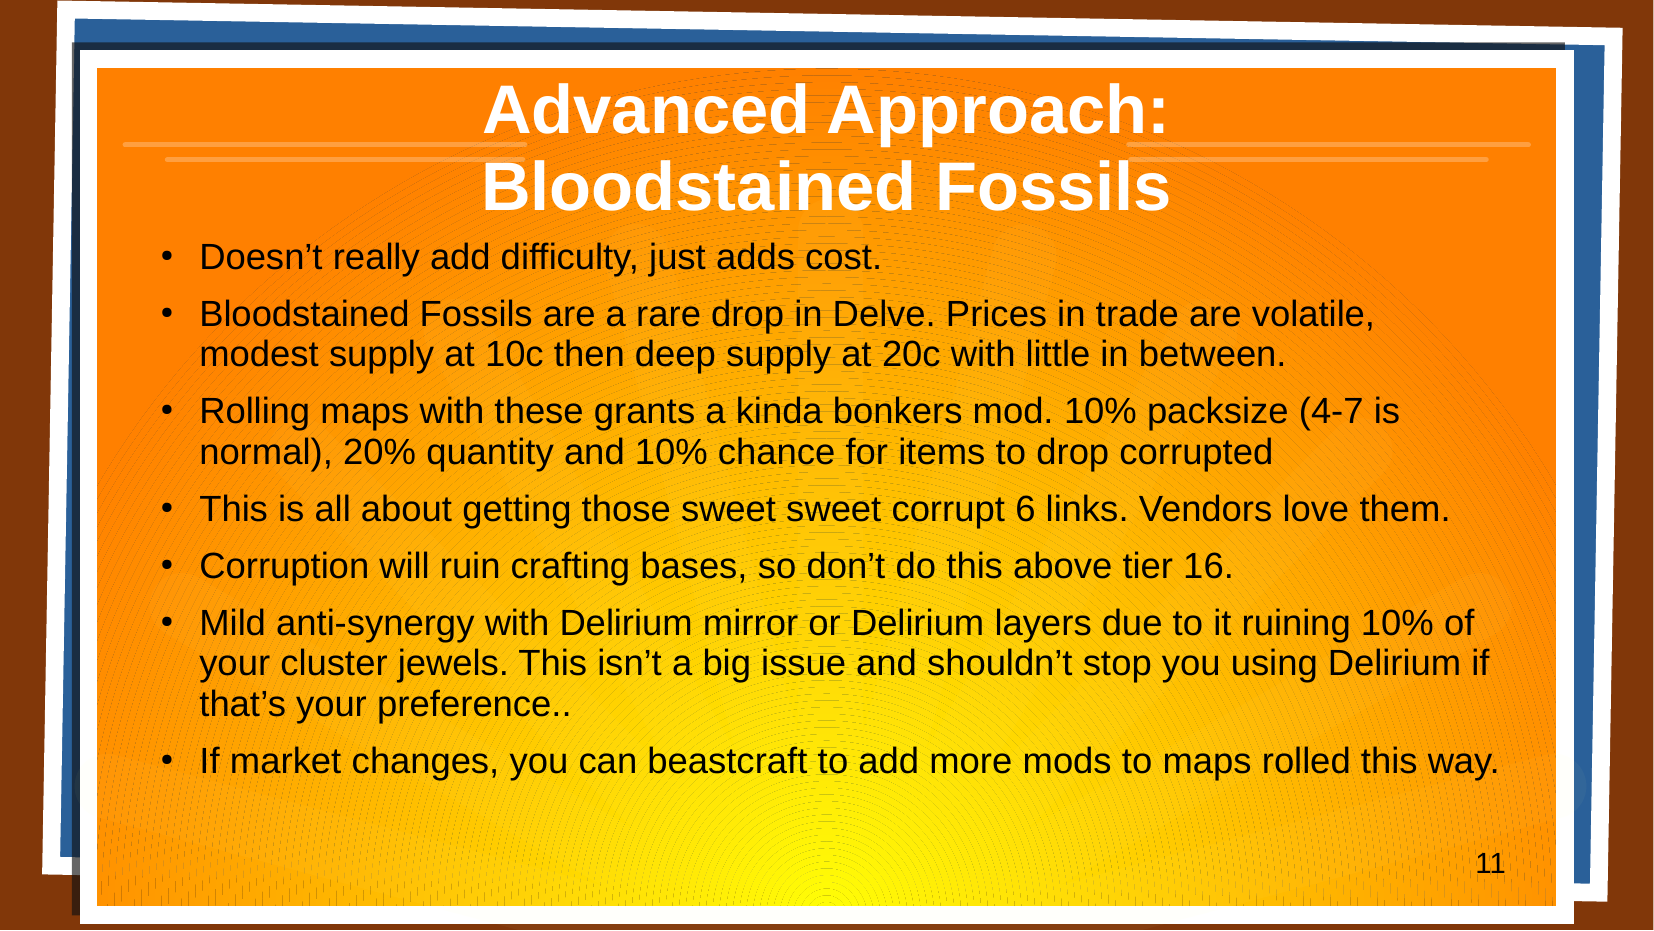

# Advanced Approach: Bloodstained Fossils
Doesn’t really add difficulty, just adds cost.
Bloodstained Fossils are a rare drop in Delve. Prices in trade are volatile, modest supply at 10c then deep supply at 20c with little in between.
Rolling maps with these grants a kinda bonkers mod. 10% packsize (4-7 is normal), 20% quantity and 10% chance for items to drop corrupted
This is all about getting those sweet sweet corrupt 6 links. Vendors love them.
Corruption will ruin crafting bases, so don’t do this above tier 16.
Mild anti-synergy with Delirium mirror or Delirium layers due to it ruining 10% of your cluster jewels. This isn’t a big issue and shouldn’t stop you using Delirium if that’s your preference..
If market changes, you can beastcraft to add more mods to maps rolled this way.
11